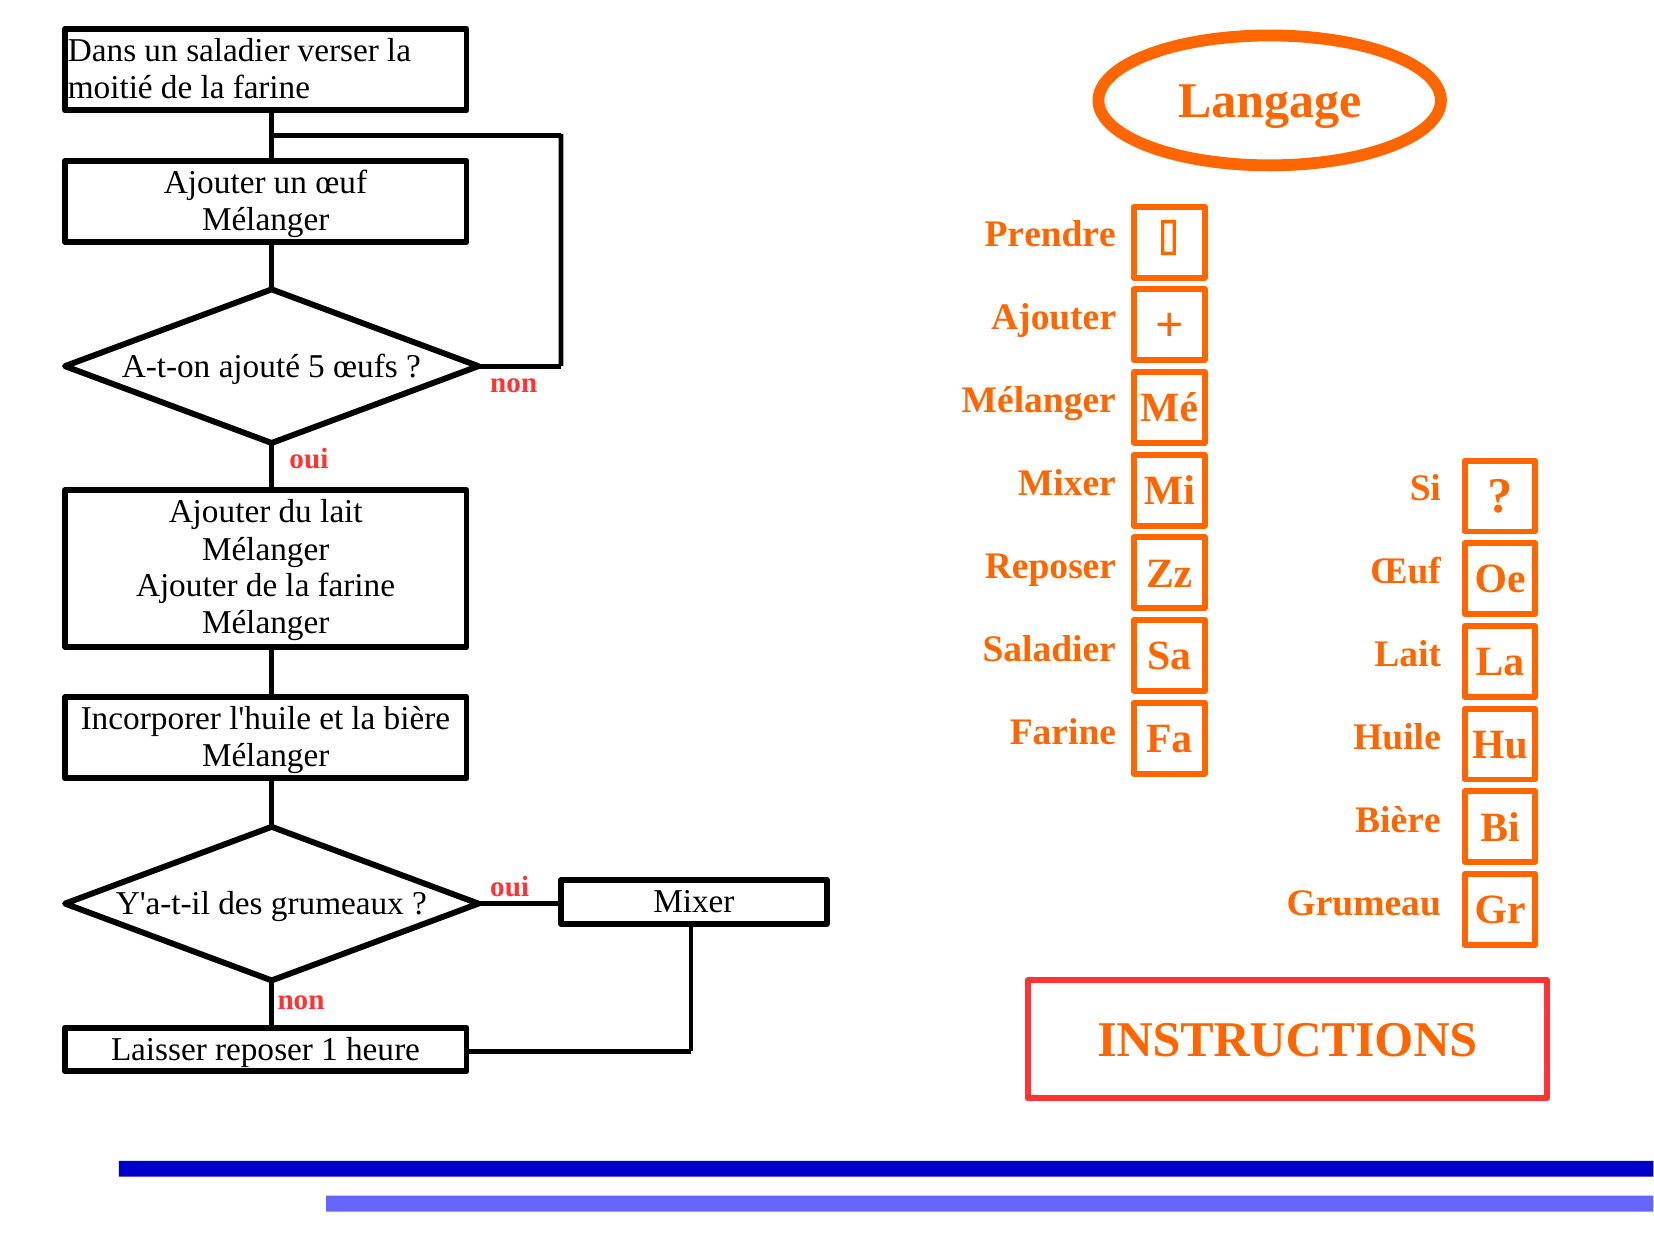

Dans un saladier verser la moitié de la farine
Ajouter un œuf
Mélanger
non
A-t-on ajouté 5 œufs ?
Ajouter du lait
Mélanger
Ajouter de la farine
Mélanger
oui
Incorporer l'huile et la bière
Mélanger
Y'a-t-il des grumeaux ?
oui
Mixer
non
Laisser reposer 1 heure
Langage
Langage

Prendre
Ajouter
Mélanger
Mixer
Reposer
Saladier
Farine
+
Mé
Mi
?
Si
Œuf
Lait
Huile
Bière
Grumeau
Zz
Oe
Sa
La
Fa
Hu
Bi
Gr
INSTRUCTIONS